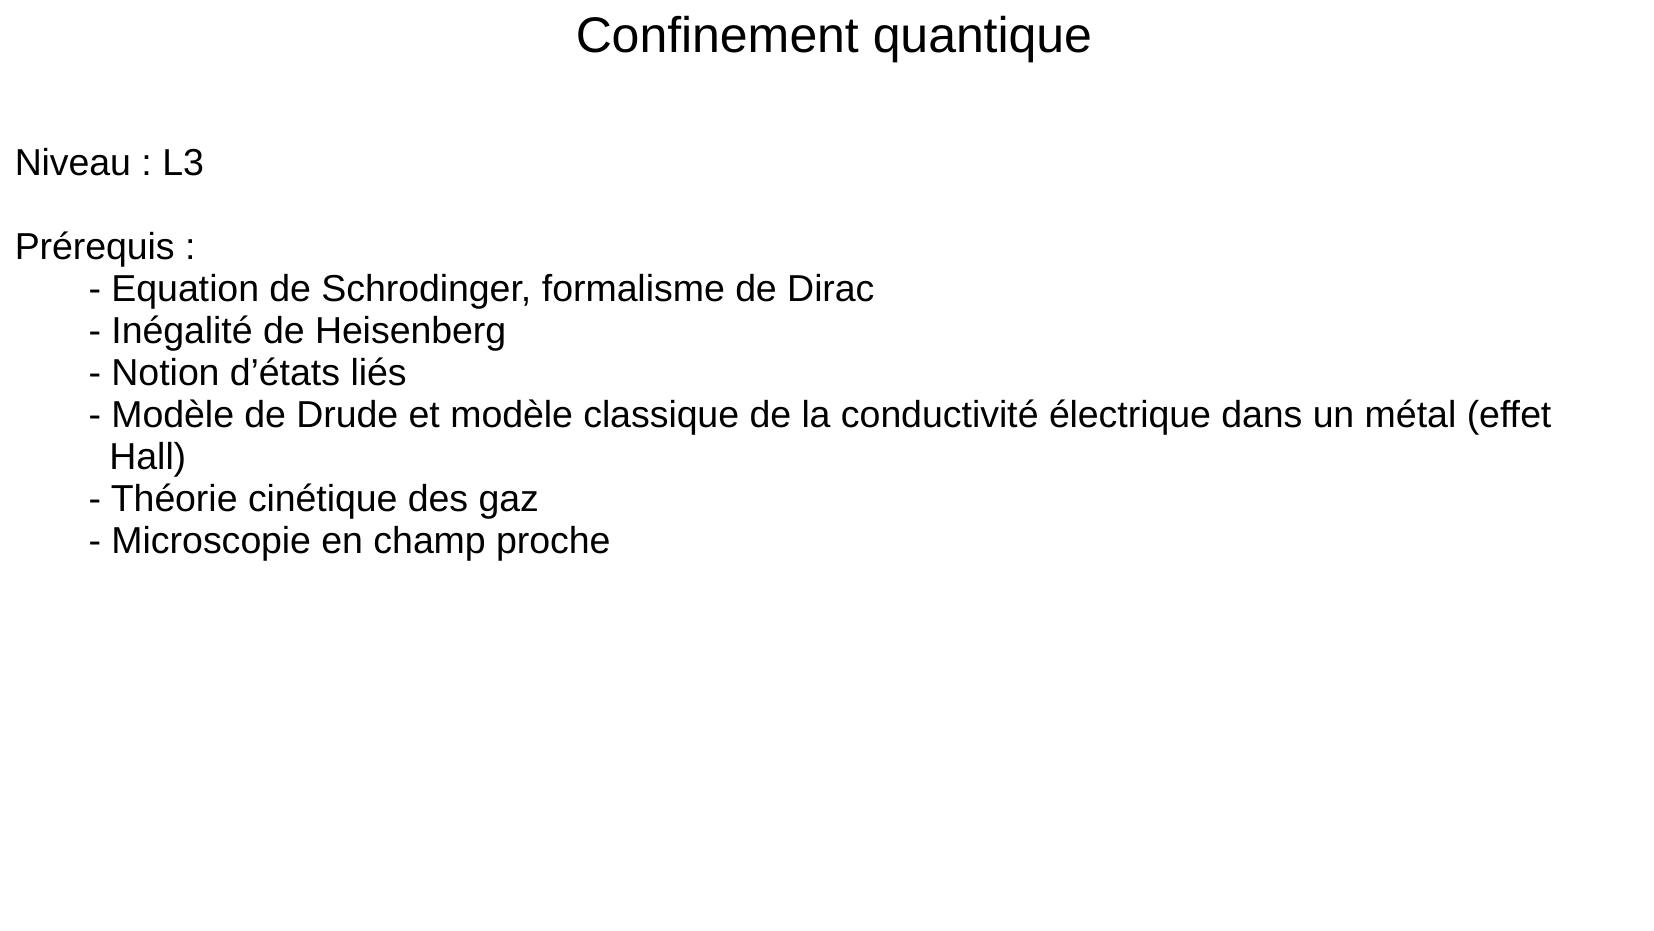

Confinement quantique
Niveau : L3
Prérequis :
	- Equation de Schrodinger, formalisme de Dirac
	- Inégalité de Heisenberg
	- Notion d’états liés
	- Modèle de Drude et modèle classique de la conductivité électrique dans un métal (effet 		 Hall)
	- Théorie cinétique des gaz
	- Microscopie en champ proche